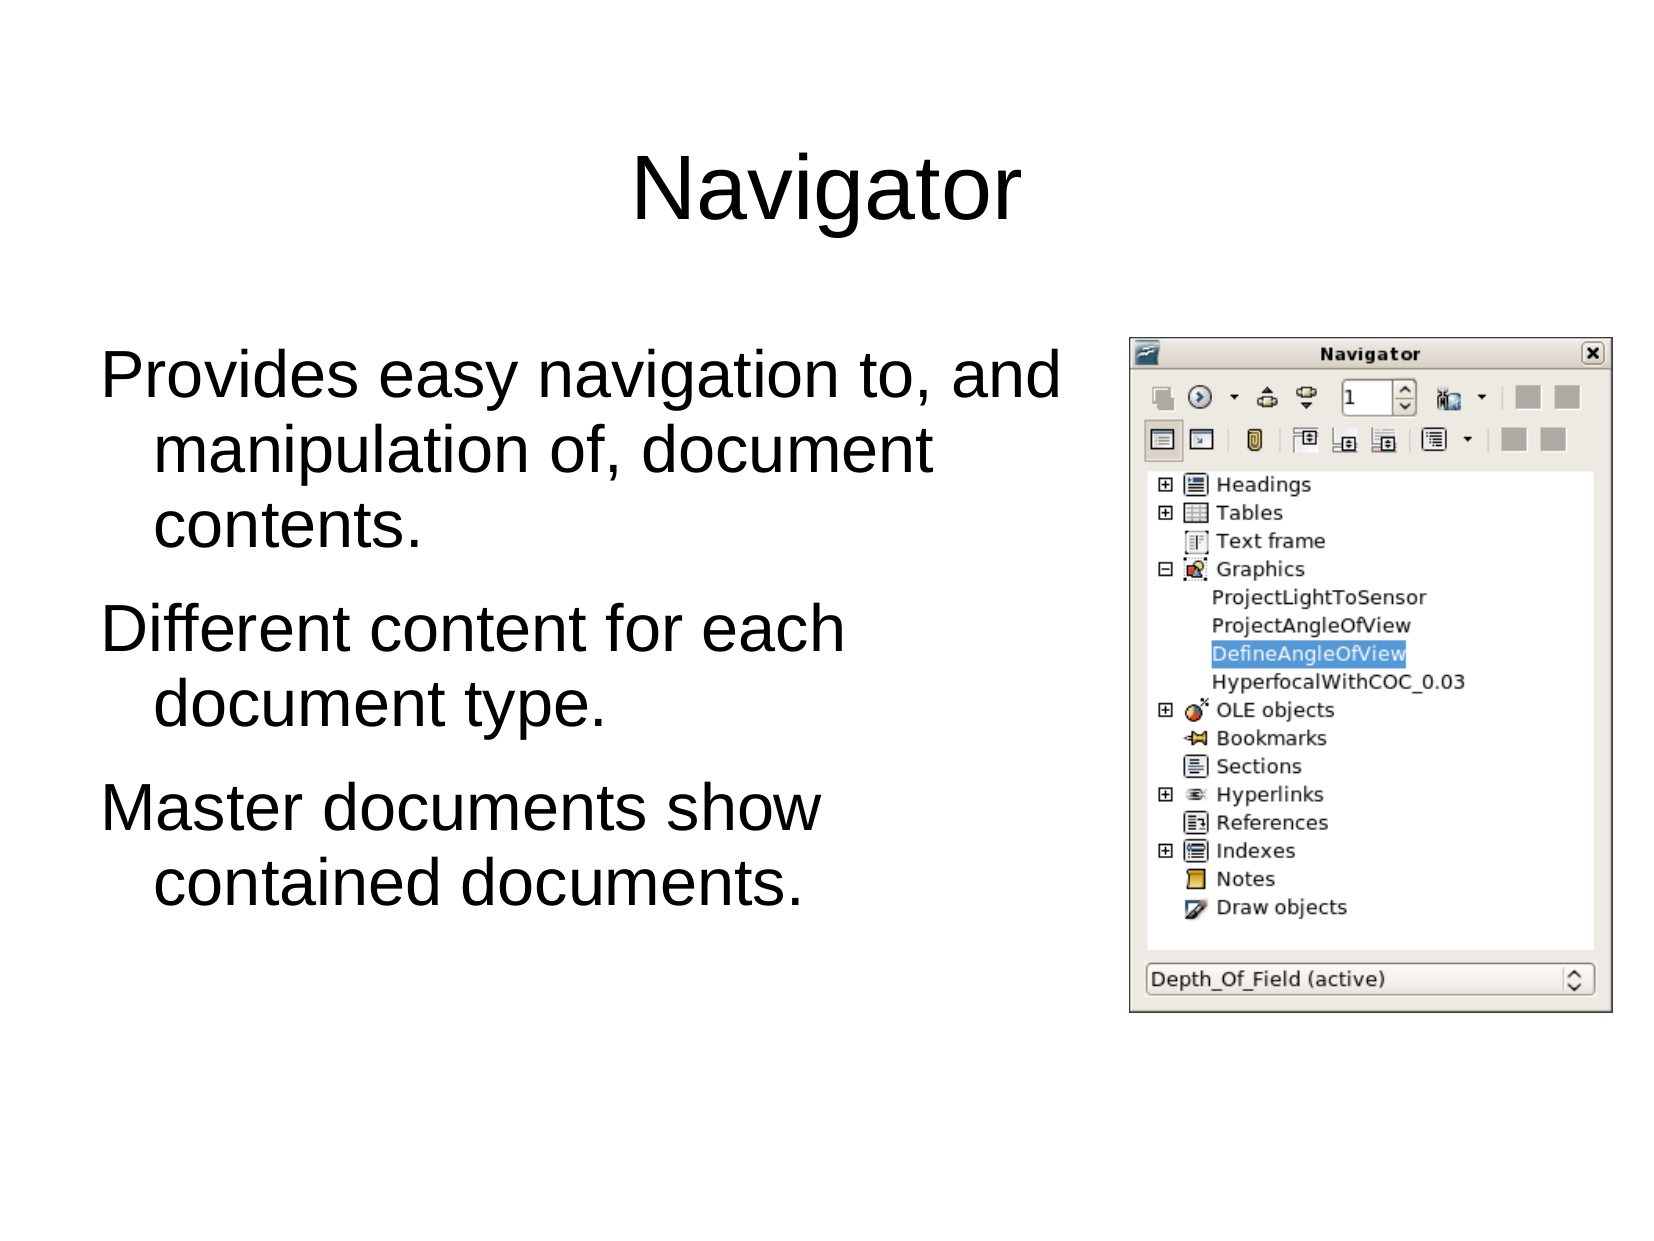

# Navigator
Provides easy navigation to, and manipulation of, document contents.
Different content for each document type.
Master documents show contained documents.